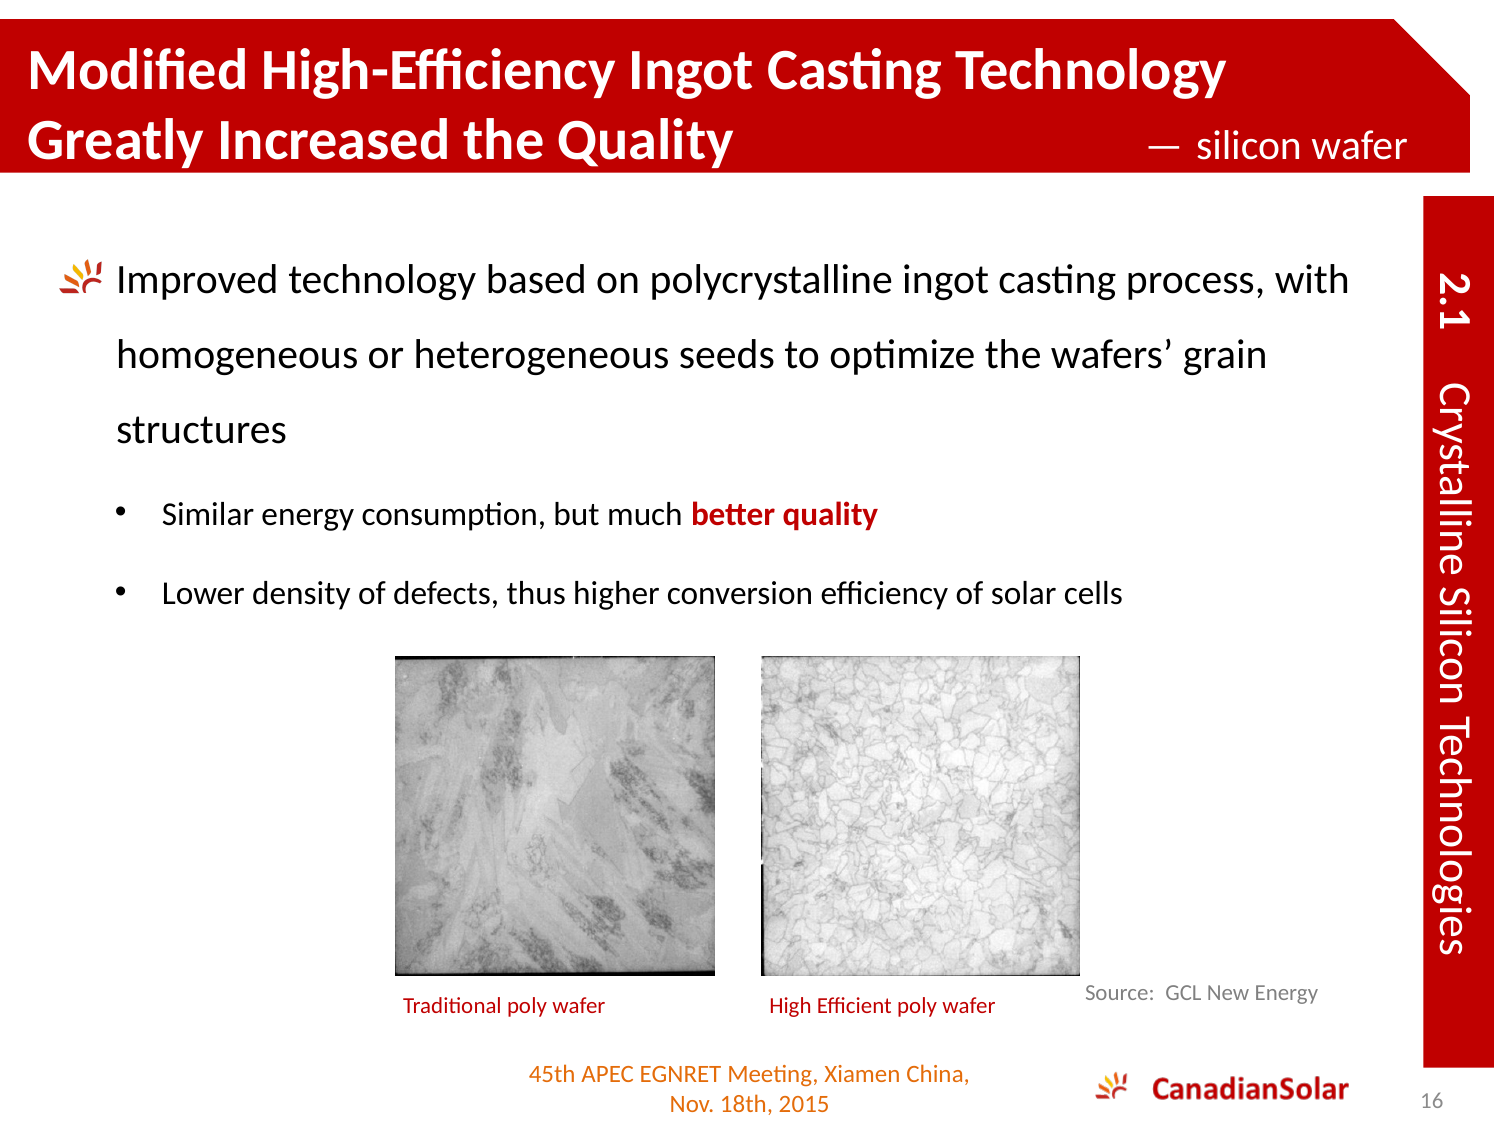

Modified High-Efficiency Ingot Casting Technology
 Greatly Increased the Quality — silicon wafer
 2.1 Crystalline Silicon Technologies
Improved technology based on polycrystalline ingot casting process, with homogeneous or heterogeneous seeds to optimize the wafers’ grain structures
Similar energy consumption, but much better quality
Lower density of defects, thus higher conversion efficiency of solar cells
High Efficient poly wafer
Traditional poly wafer
Source: GCL New Energy
45th APEC EGNRET Meeting, Xiamen China, Nov. 18th, 2015